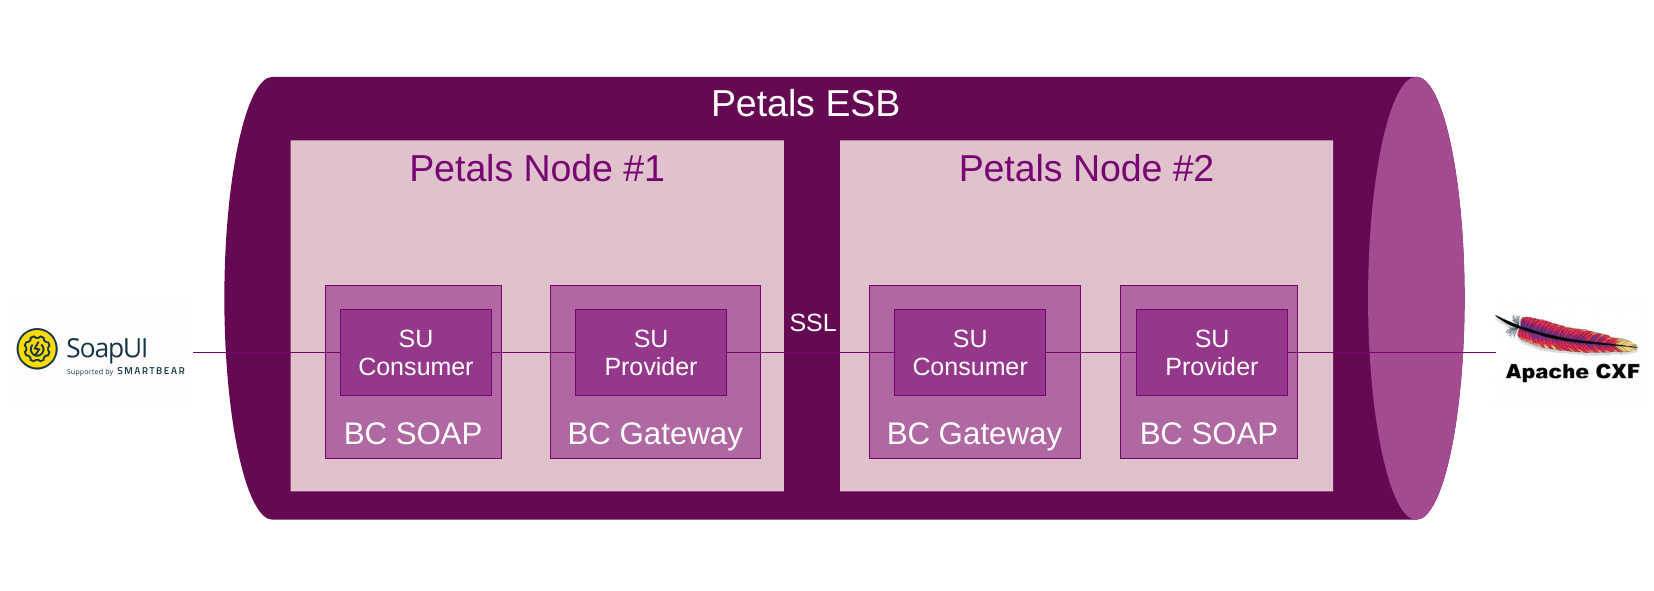

Petals ESB
Petals Node #1
Petals Node #2
BC SOAP
BC Gateway
BC Gateway
BC SOAP
SSL
SU
Consumer
SU
Provider
SU
Consumer
SU
Provider